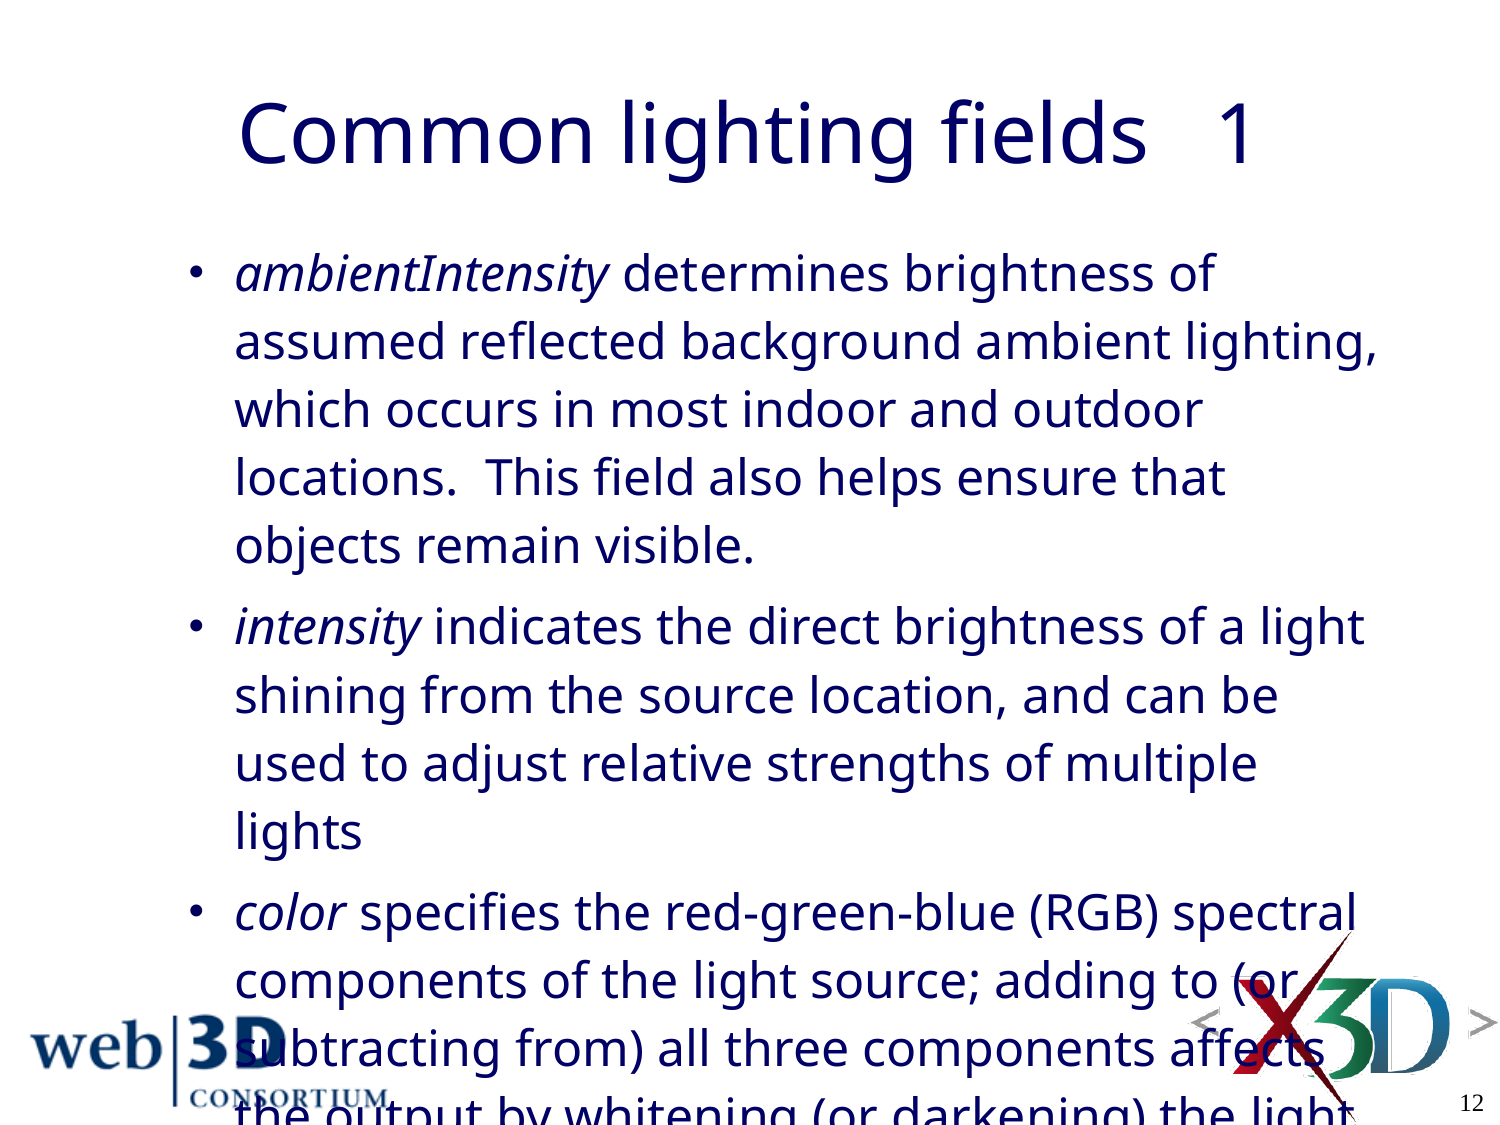

# Common lighting fields 1
ambientIntensity determines brightness of assumed reflected background ambient lighting, which occurs in most indoor and outdoor locations. This field also helps ensure that objects remain visible.
intensity indicates the direct brightness of a light shining from the source location, and can be used to adjust relative strengths of multiple lights
color specifies the red-green-blue (RGB) spectral components of the light source; adding to (or subtracting from) all three components affects the output by whitening (or darkening) the light source